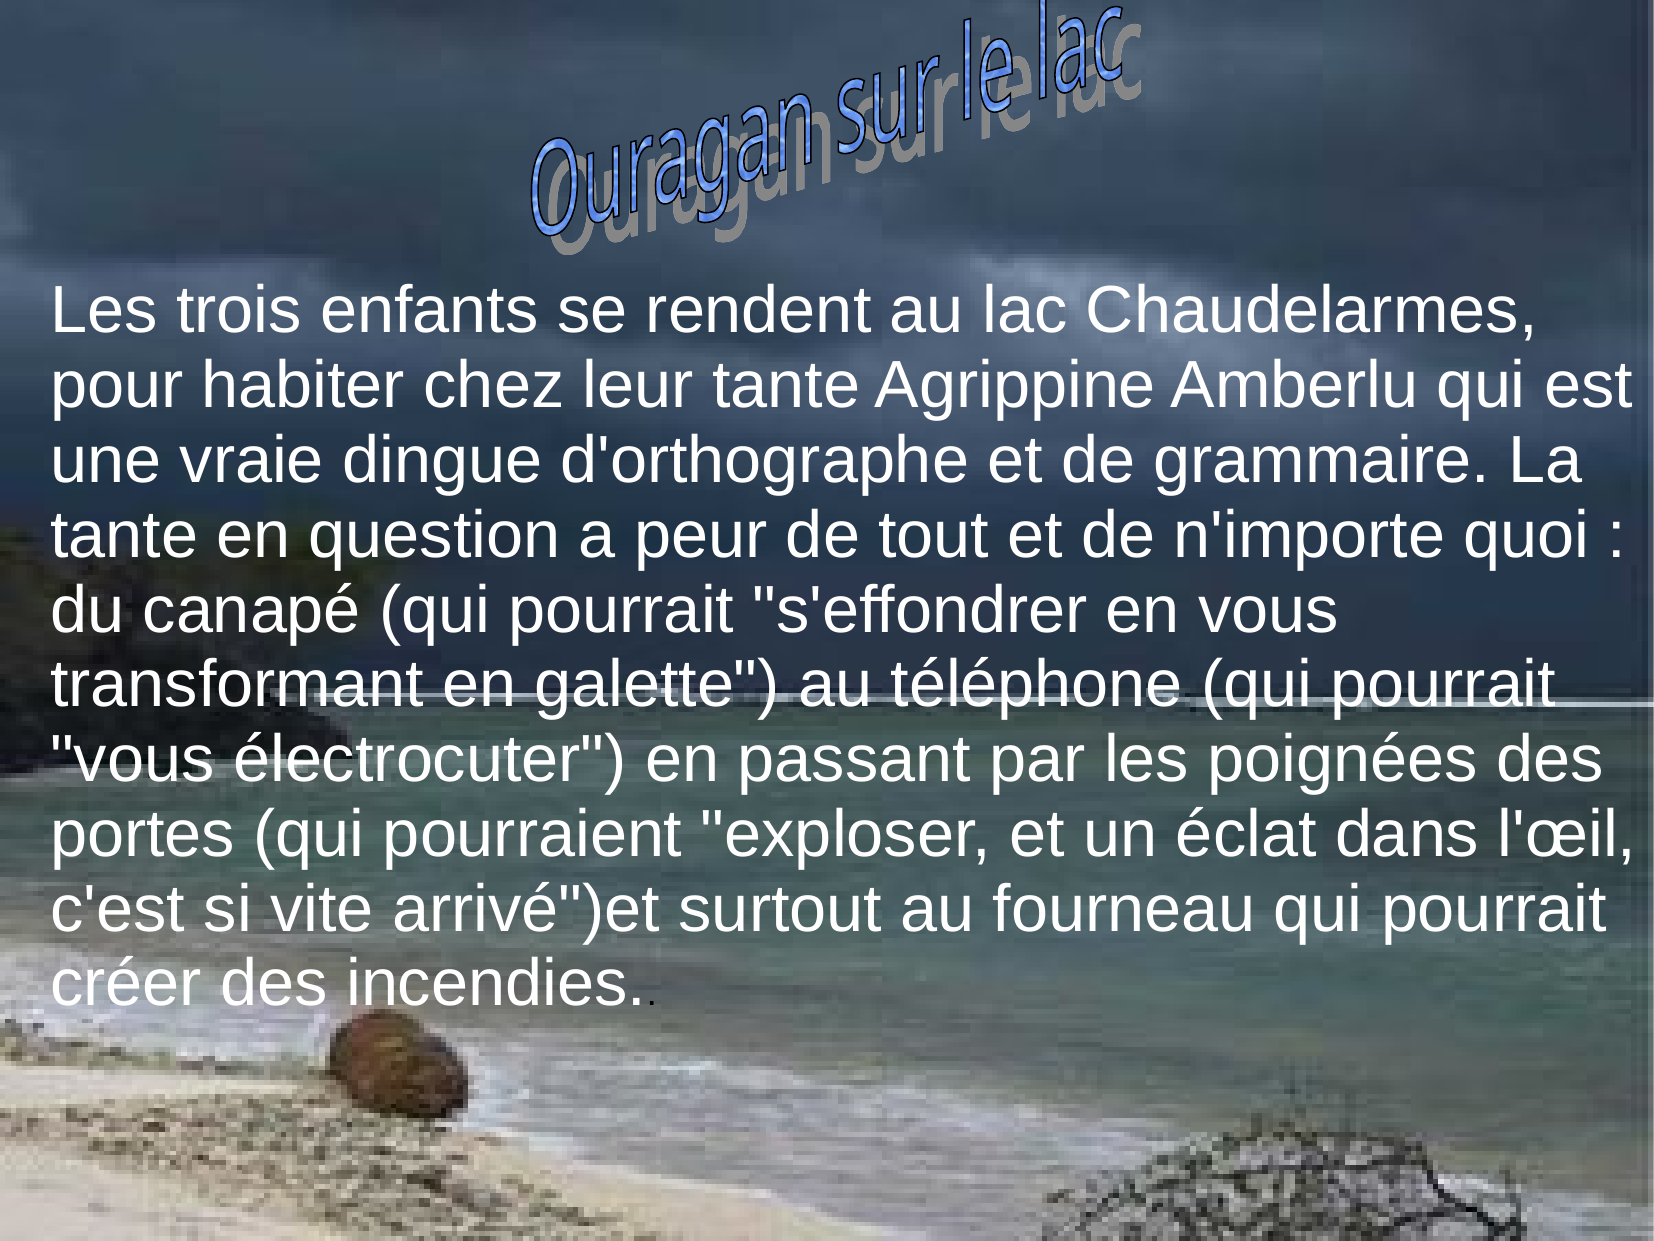

Ouragan sur le lac
#
Les trois enfants se rendent au lac Chaudelarmes, pour habiter chez leur tante Agrippine Amberlu qui est une vraie dingue d'orthographe et de grammaire. La tante en question a peur de tout et de n'importe quoi : du canapé (qui pourrait "s'effondrer en vous transformant en galette") au téléphone (qui pourrait "vous électrocuter") en passant par les poignées des portes (qui pourraient "exploser, et un éclat dans l'œil, c'est si vite arrivé")et surtout au fourneau qui pourrait créer des incendies..